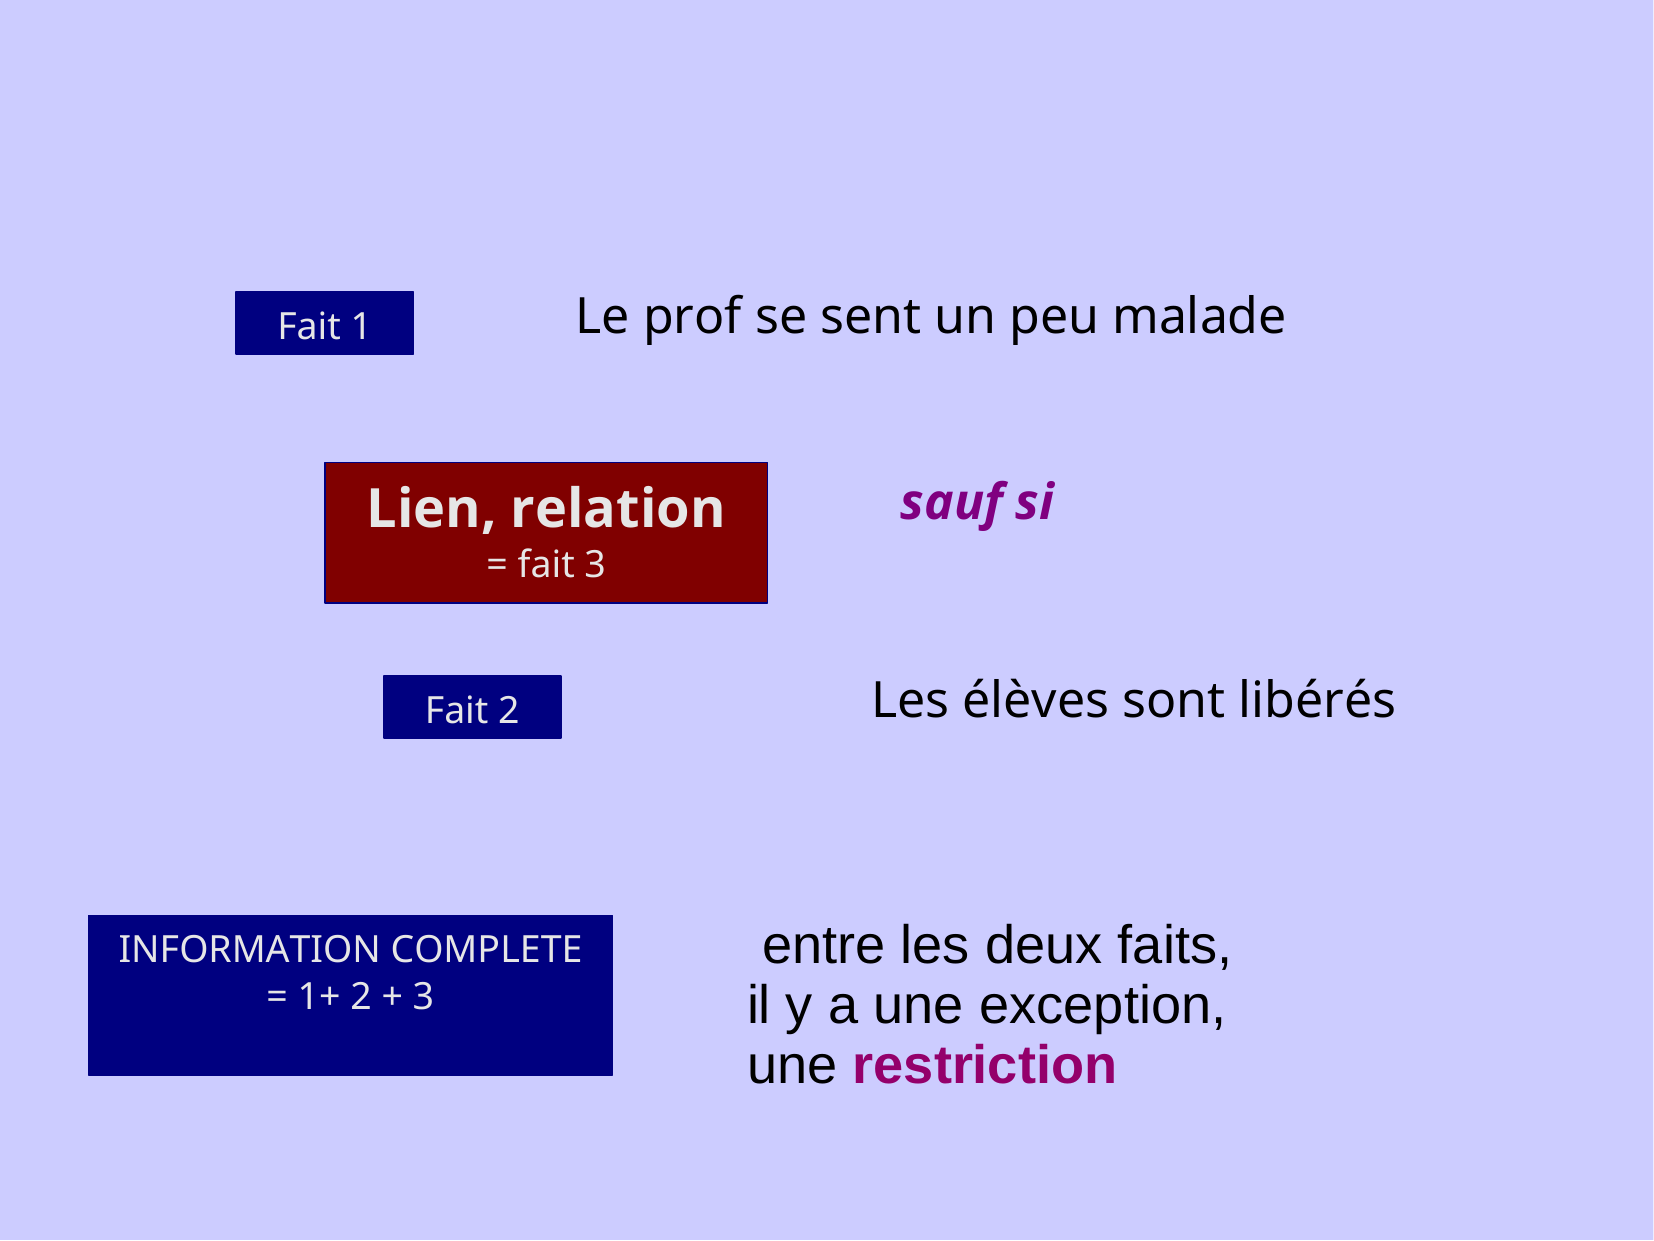

Le prof se sent un peu malade
Fait 1
Lien, relation
= fait 3
sauf si
Les élèves sont libérés
Fait 2
 entre les deux faits,
il y a une exception,
une restriction
INFORMATION COMPLETE
= 1+ 2 + 3